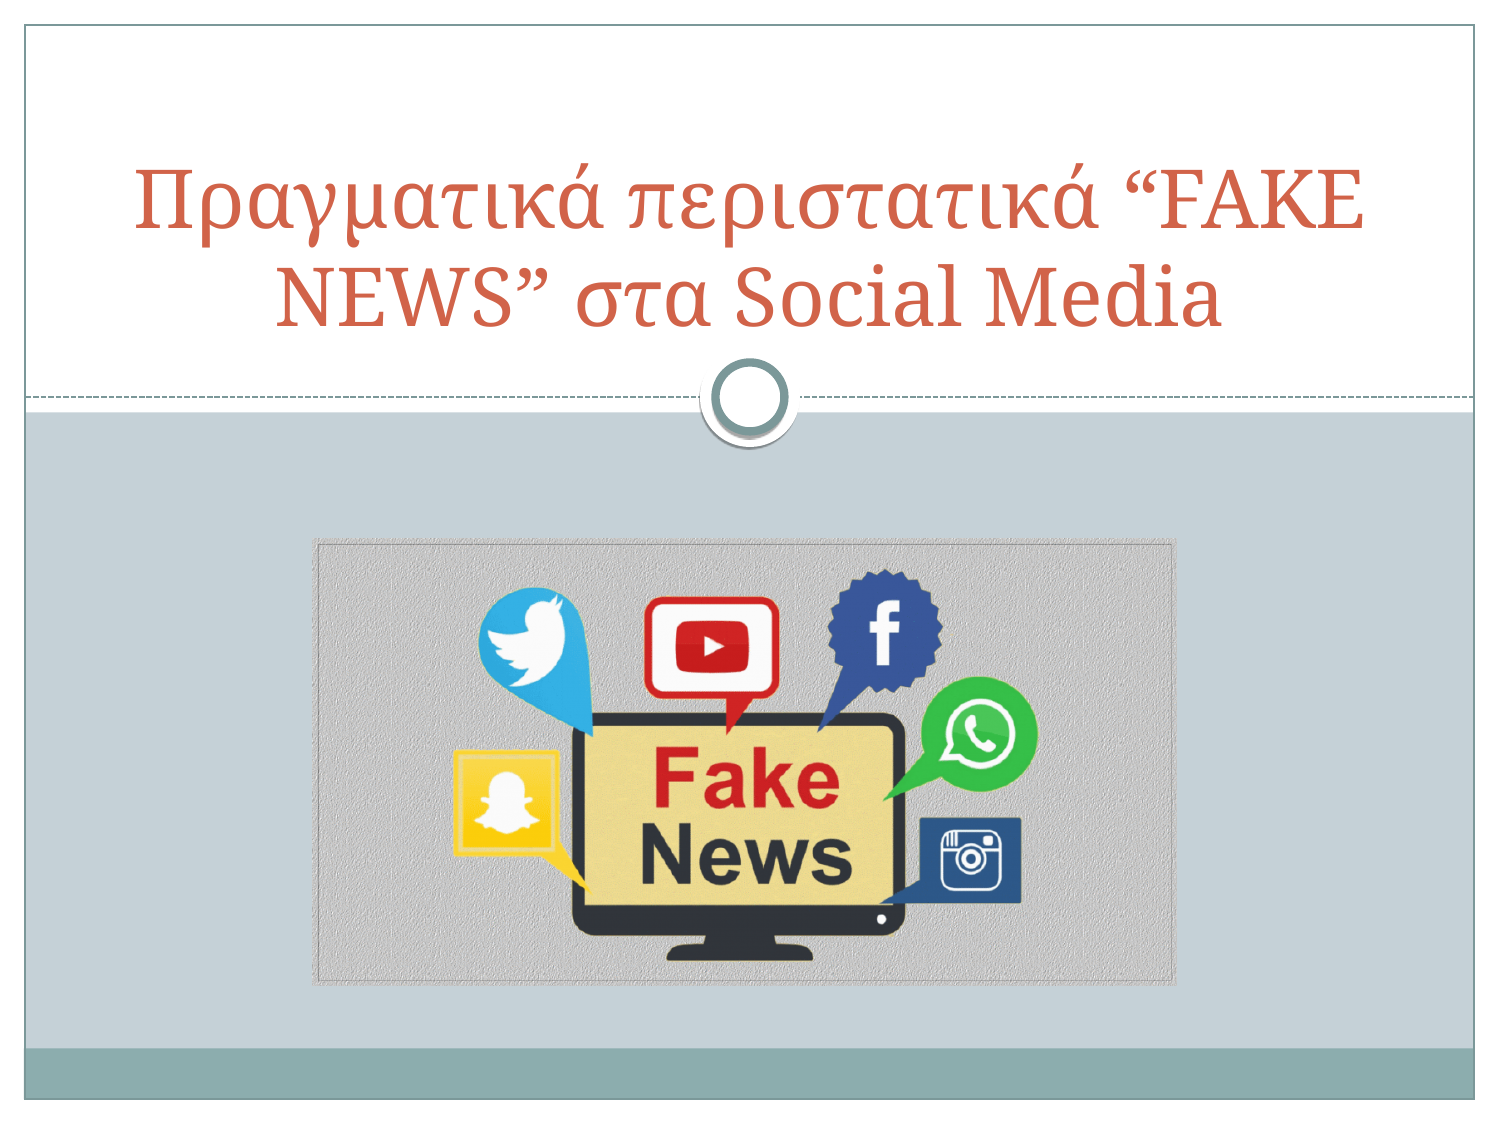

Πραγματικά περιστατικά “FAKE NEWS” στα Social Media
#